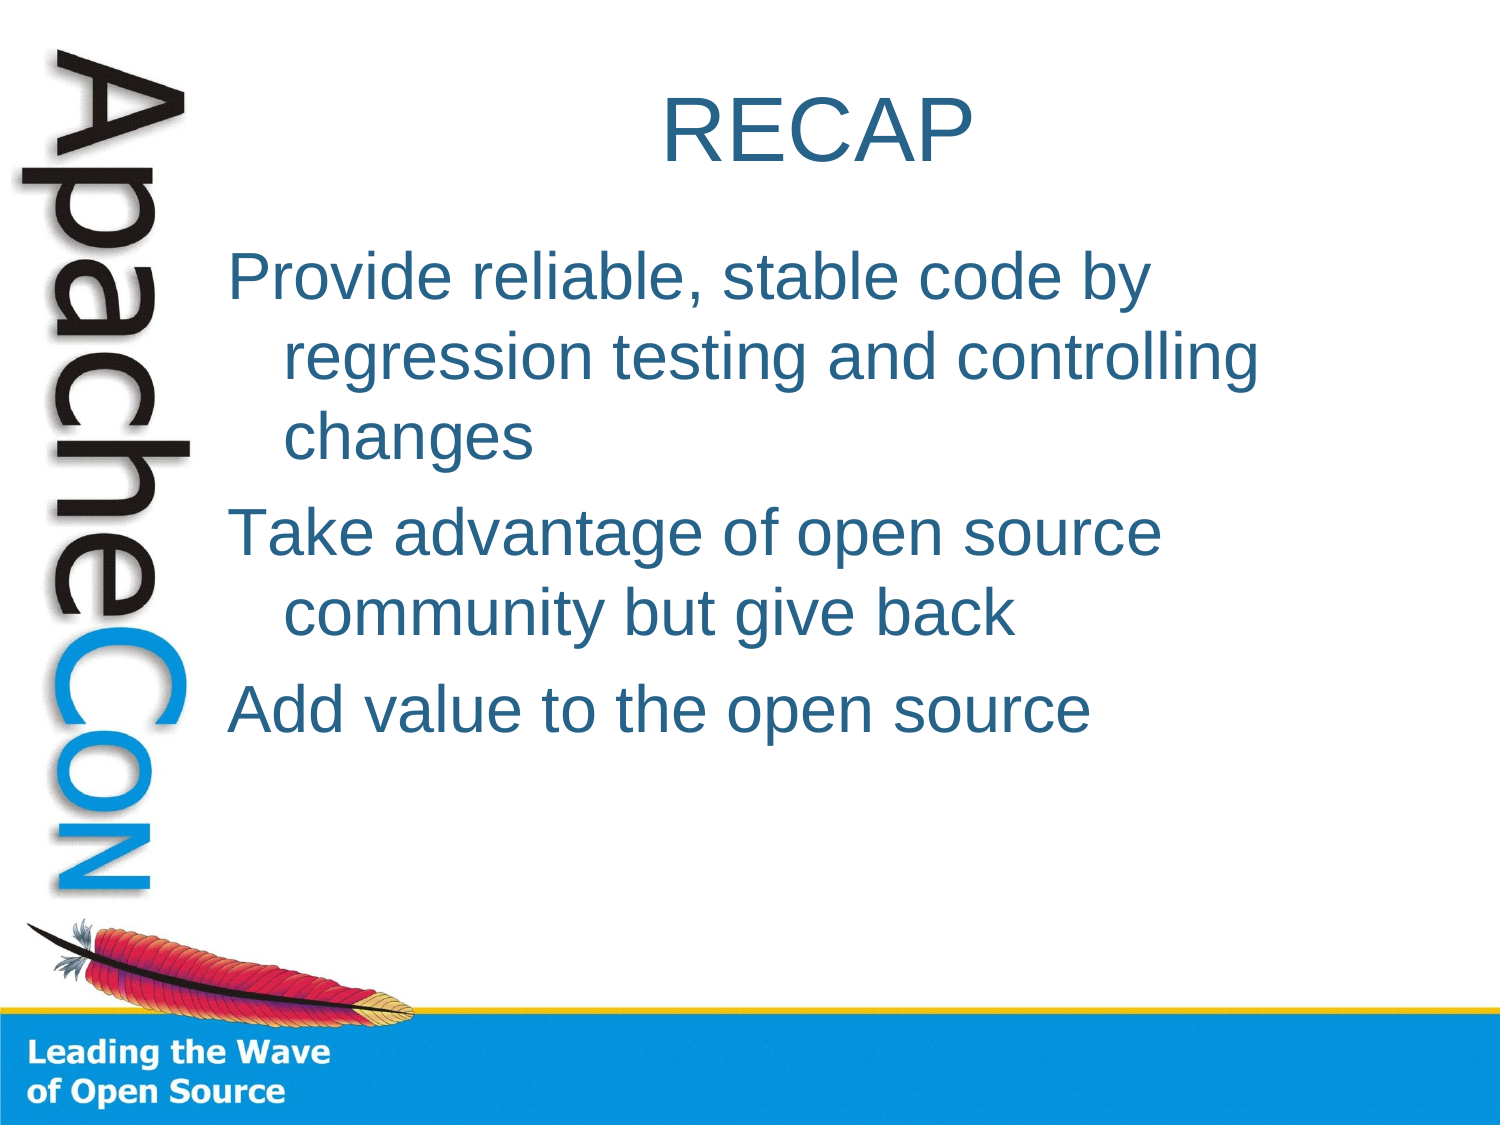

# RECAP
Provide reliable, stable code by regression testing and controlling changes
Take advantage of open source community but give back
Add value to the open source